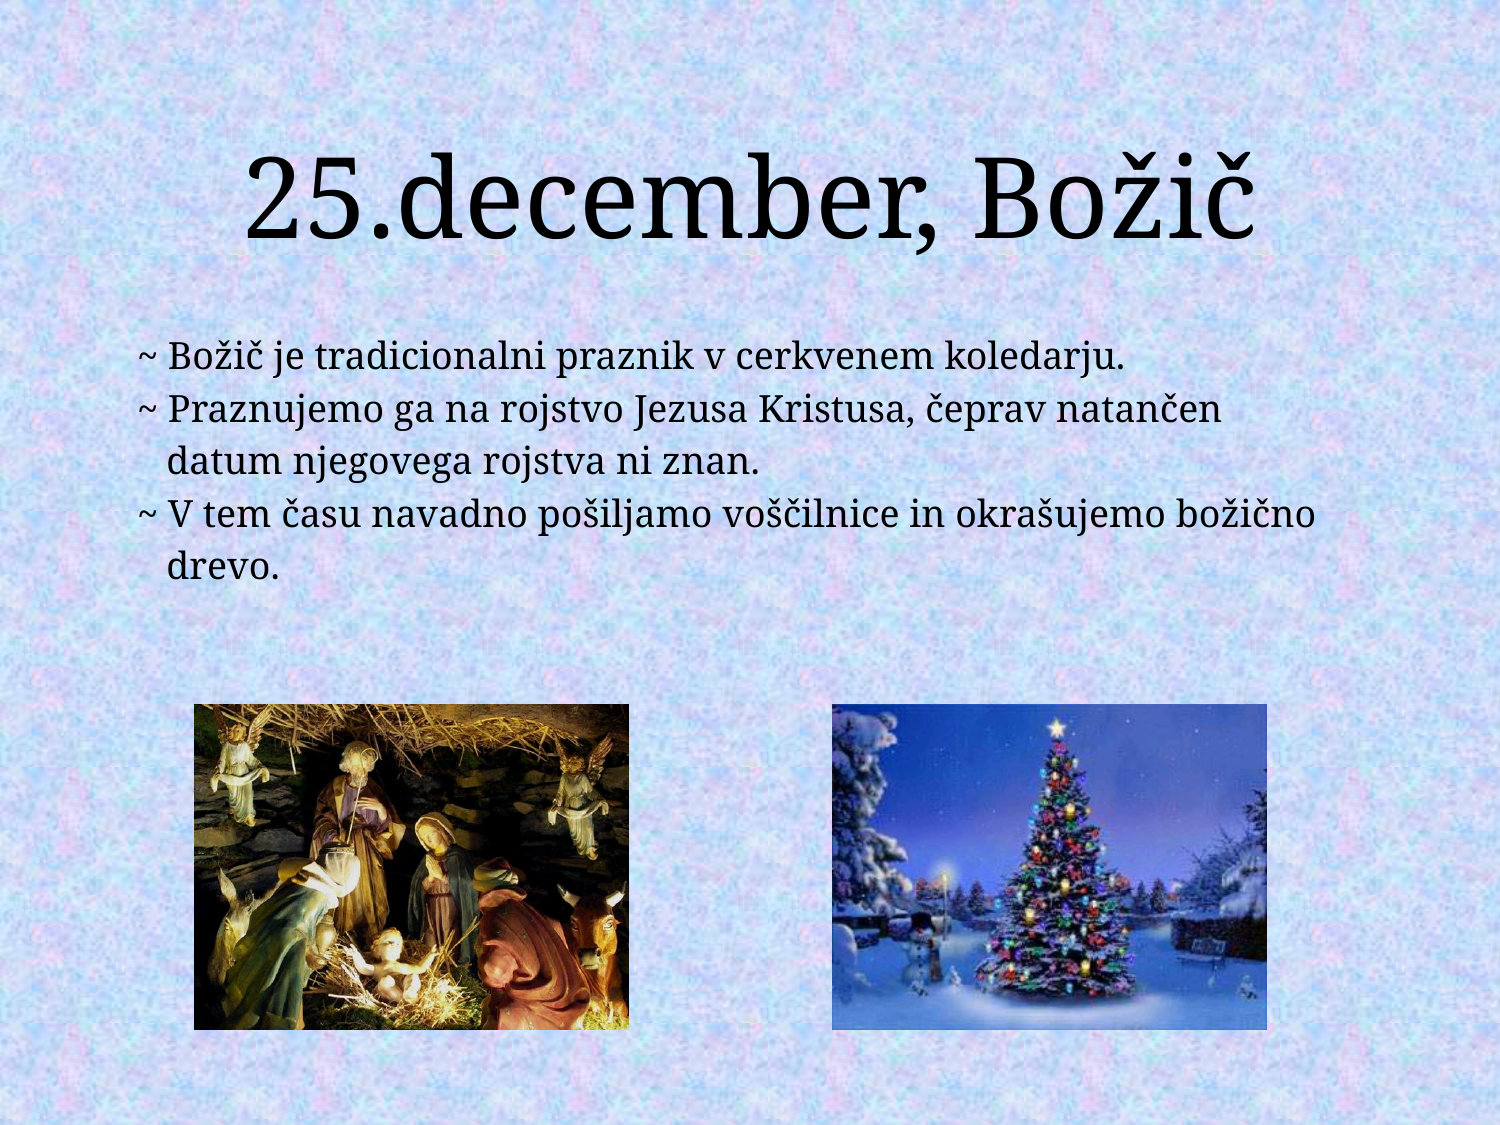

# 25.december, Božič
 ~ Božič je tradicionalni praznik v cerkvenem koledarju.
 ~ Praznujemo ga na rojstvo Jezusa Kristusa, čeprav natančen
 datum njegovega rojstva ni znan.
 ~ V tem času navadno pošiljamo voščilnice in okrašujemo božično
 drevo.